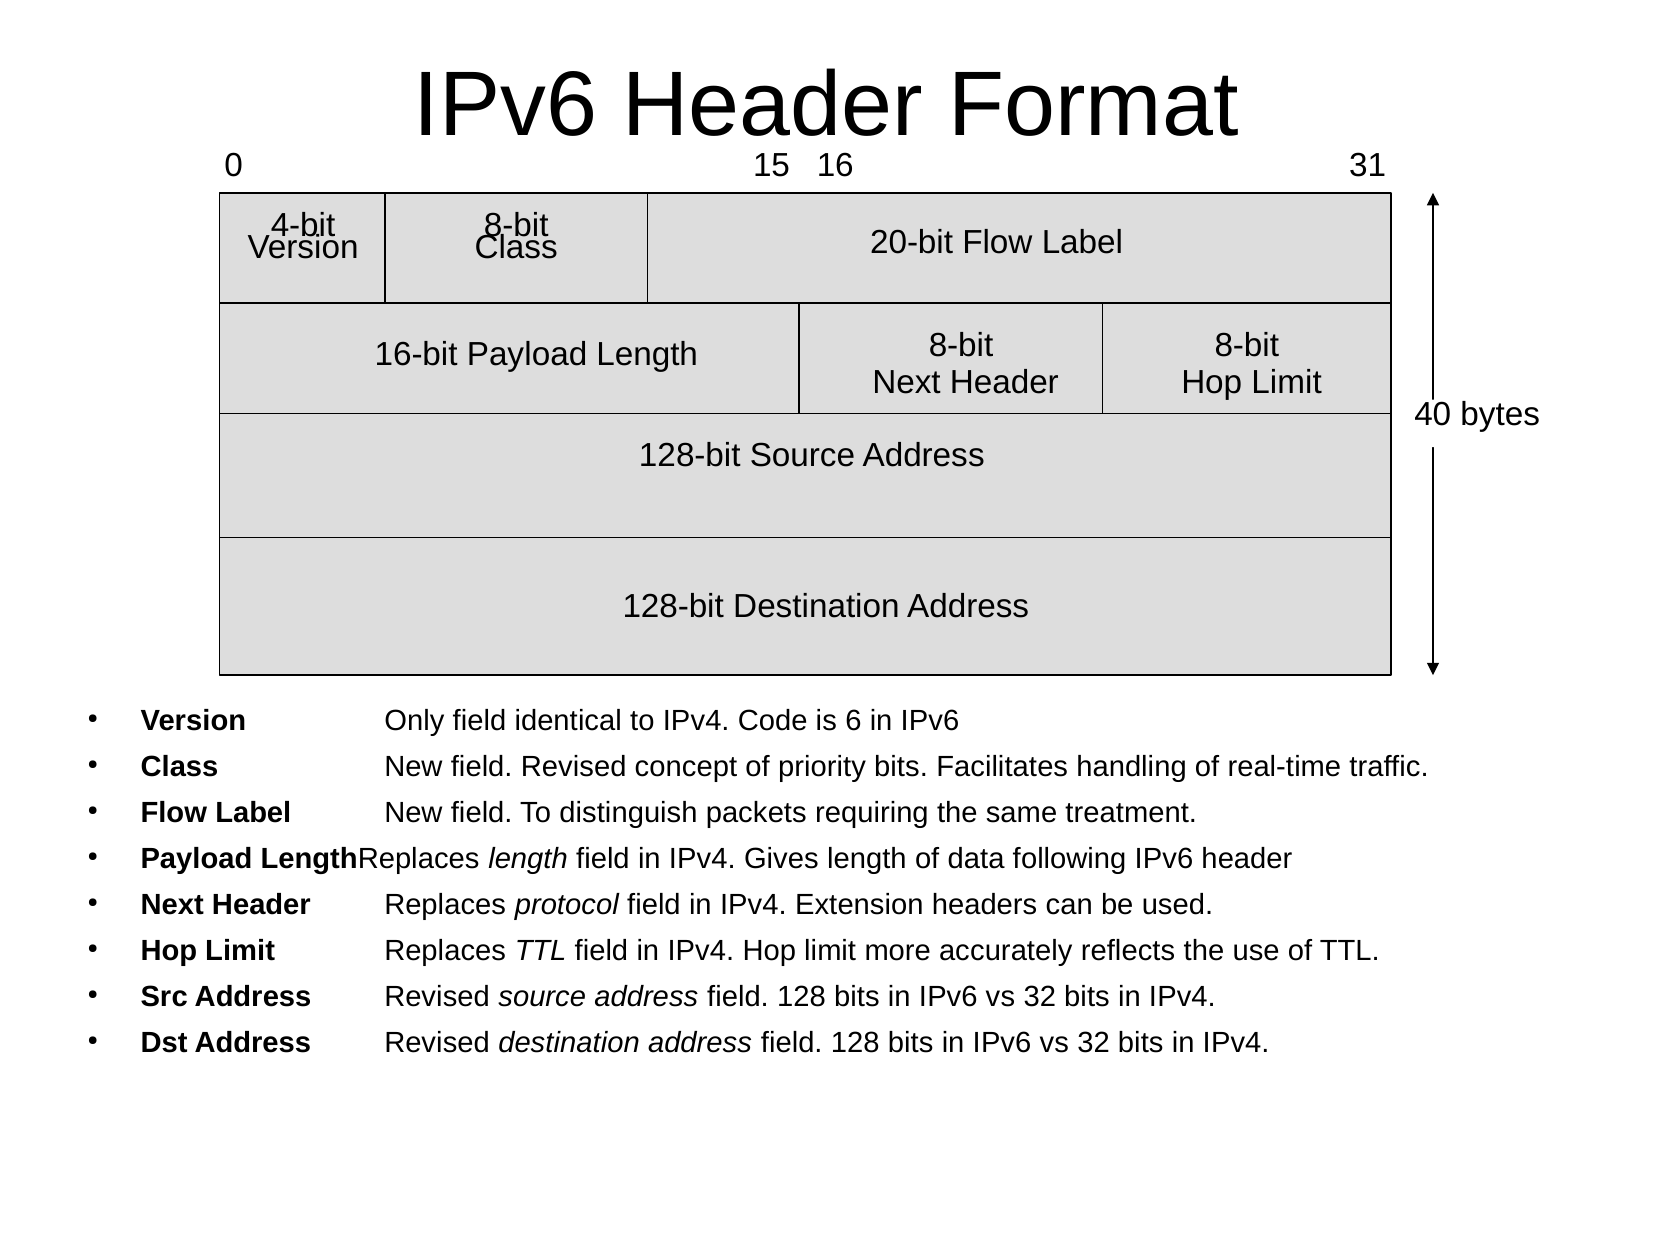

# IPv6 Header Format
0
15
16
31
4-bit
Version
8-bit
Class
20-bit Flow Label
8-bit
Next Header
8-bit
Hop Limit
16-bit Payload Length
40 bytes
128-bit Source Address
128-bit Destination Address
Version	Only field identical to IPv4. Code is 6 in IPv6
Class		New field. Revised concept of priority bits. Facilitates handling of real-time traffic.
Flow Label	New field. To distinguish packets requiring the same treatment.
Payload LengthReplaces length field in IPv4. Gives length of data following IPv6 header
Next Header	Replaces protocol field in IPv4. Extension headers can be used.
Hop Limit	Replaces TTL field in IPv4. Hop limit more accurately reflects the use of TTL.
Src Address	Revised source address field. 128 bits in IPv6 vs 32 bits in IPv4.
Dst Address 	Revised destination address field. 128 bits in IPv6 vs 32 bits in IPv4.